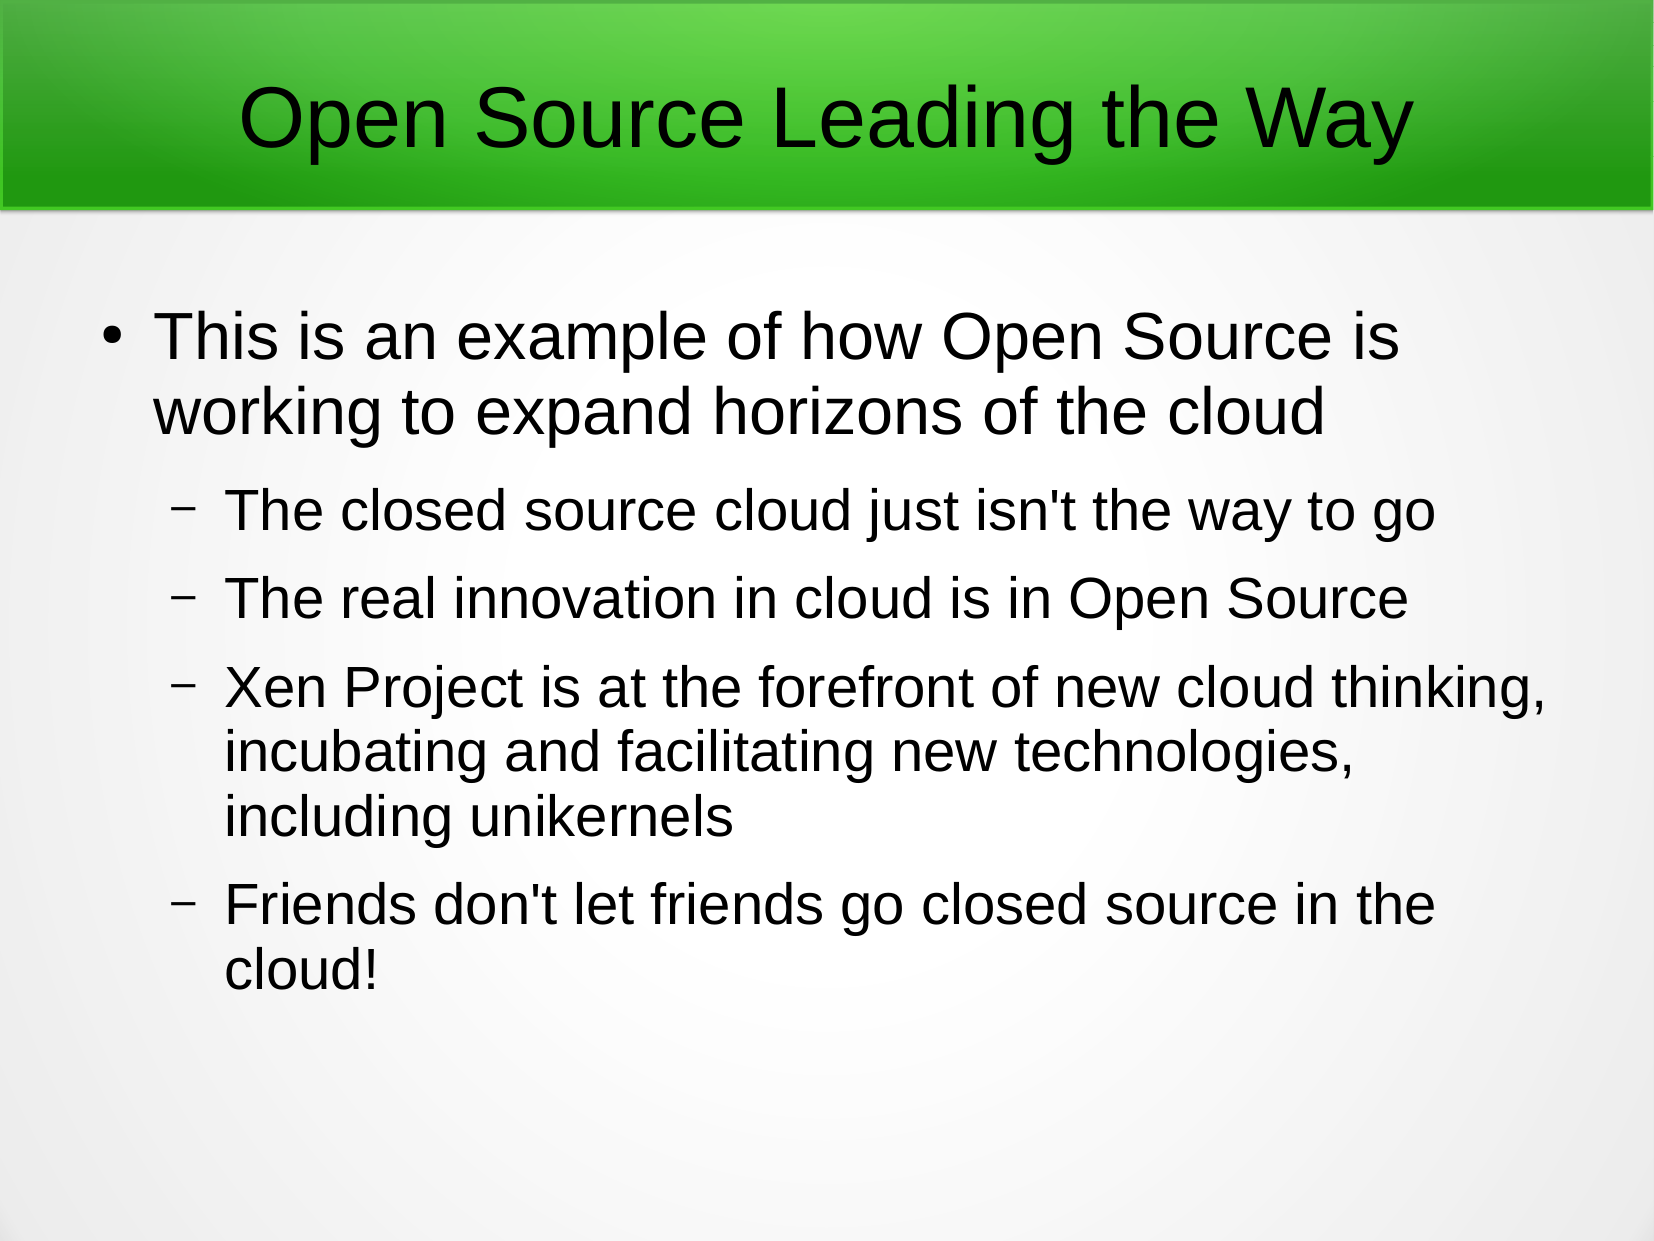

# Open Source Leading the Way
This is an example of how Open Source is working to expand horizons of the cloud
The closed source cloud just isn't the way to go
The real innovation in cloud is in Open Source
Xen Project is at the forefront of new cloud thinking, incubating and facilitating new technologies, including unikernels
Friends don't let friends go closed source in the cloud!